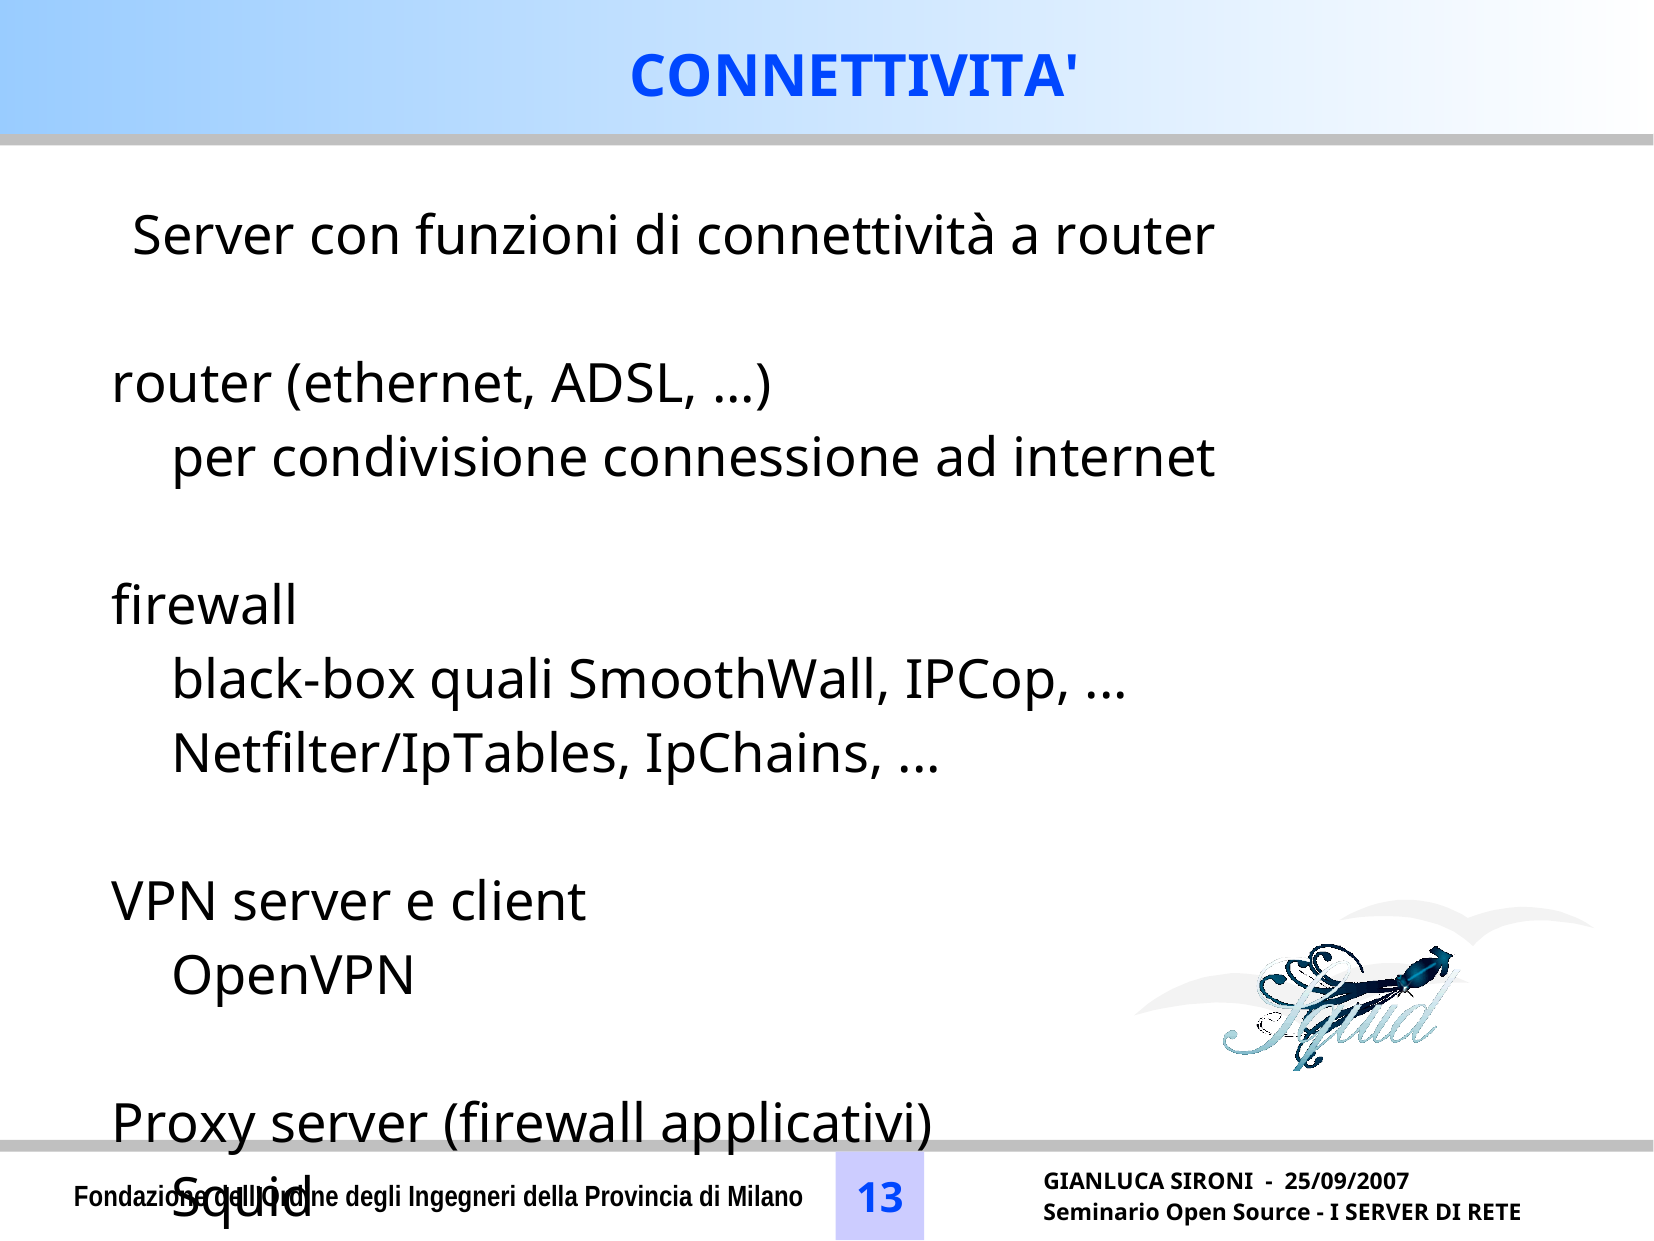

# CONNETTIVITA'
Server con funzioni di connettività a router
router (ethernet, ADSL, ...)
per condivisione connessione ad internet
firewall
black-box quali SmoothWall, IPCop, ...
Netfilter/IpTables, IpChains, ...
VPN server e client
OpenVPN
Proxy server (firewall applicativi)
Squid